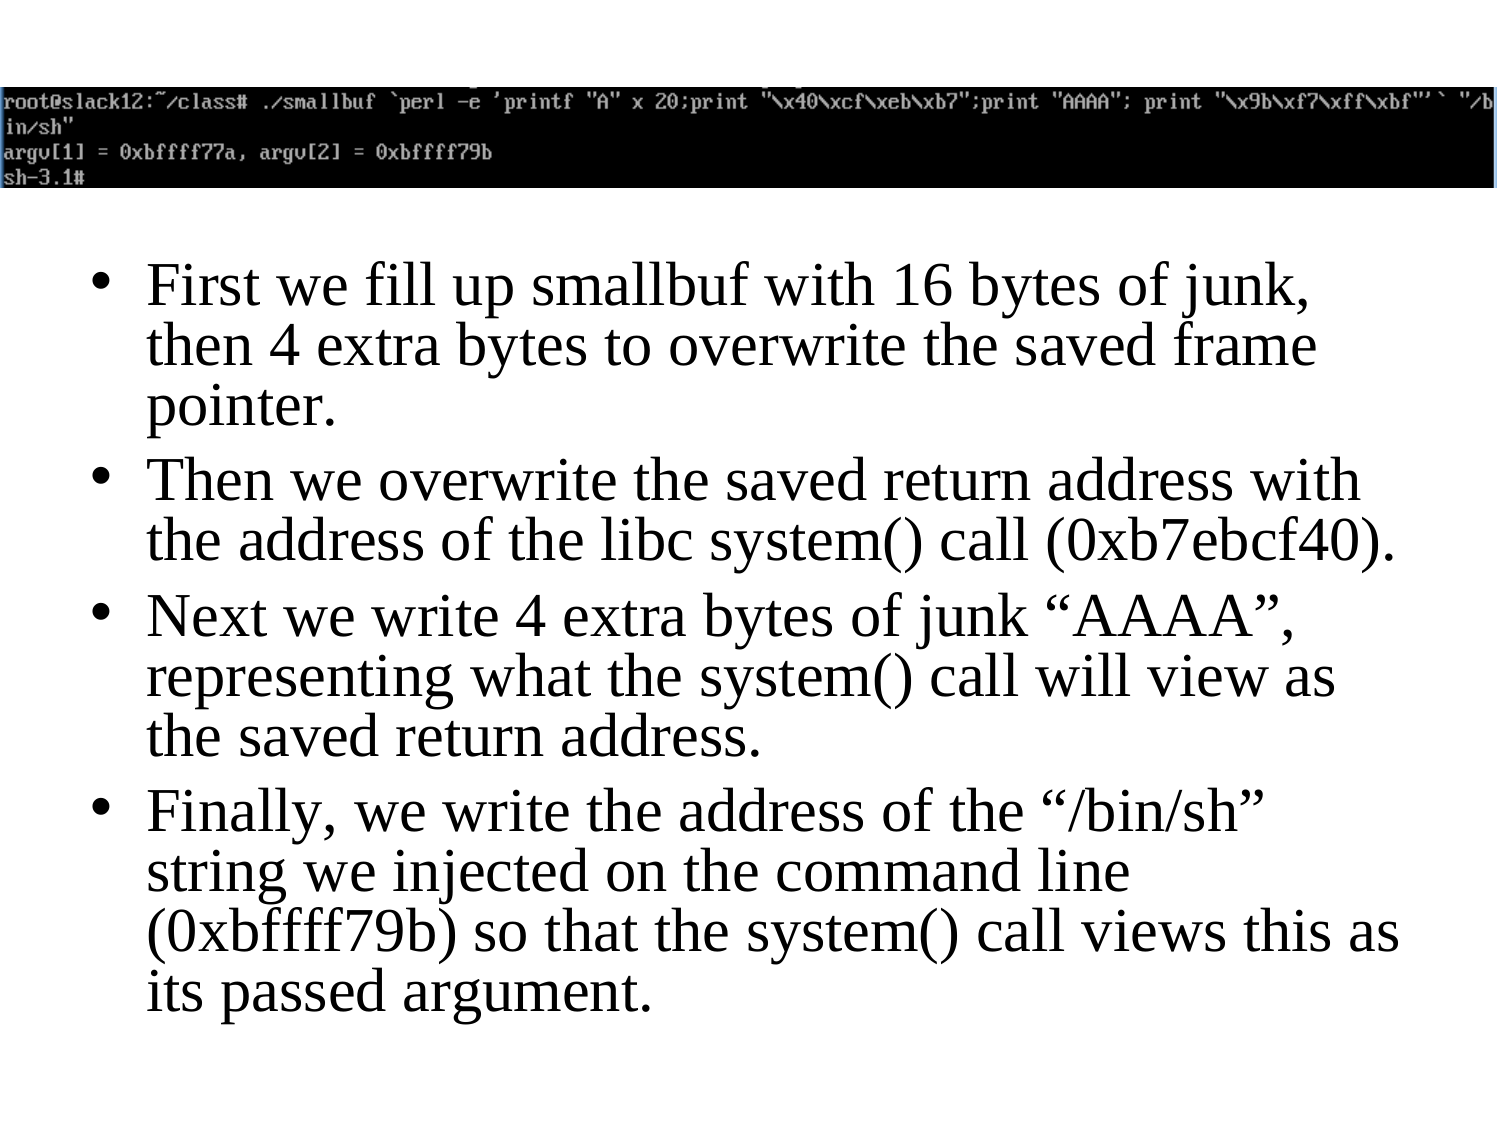

# First we fill up smallbuf with 16 bytes of junk, then 4 extra bytes to overwrite the saved frame pointer.
Then we overwrite the saved return address with the address of the libc system() call (0xb7ebcf40).
Next we write 4 extra bytes of junk “AAAA”, representing what the system() call will view as the saved return address.
Finally, we write the address of the “/bin/sh” string we injected on the command line (0xbffff79b) so that the system() call views this as its passed argument.